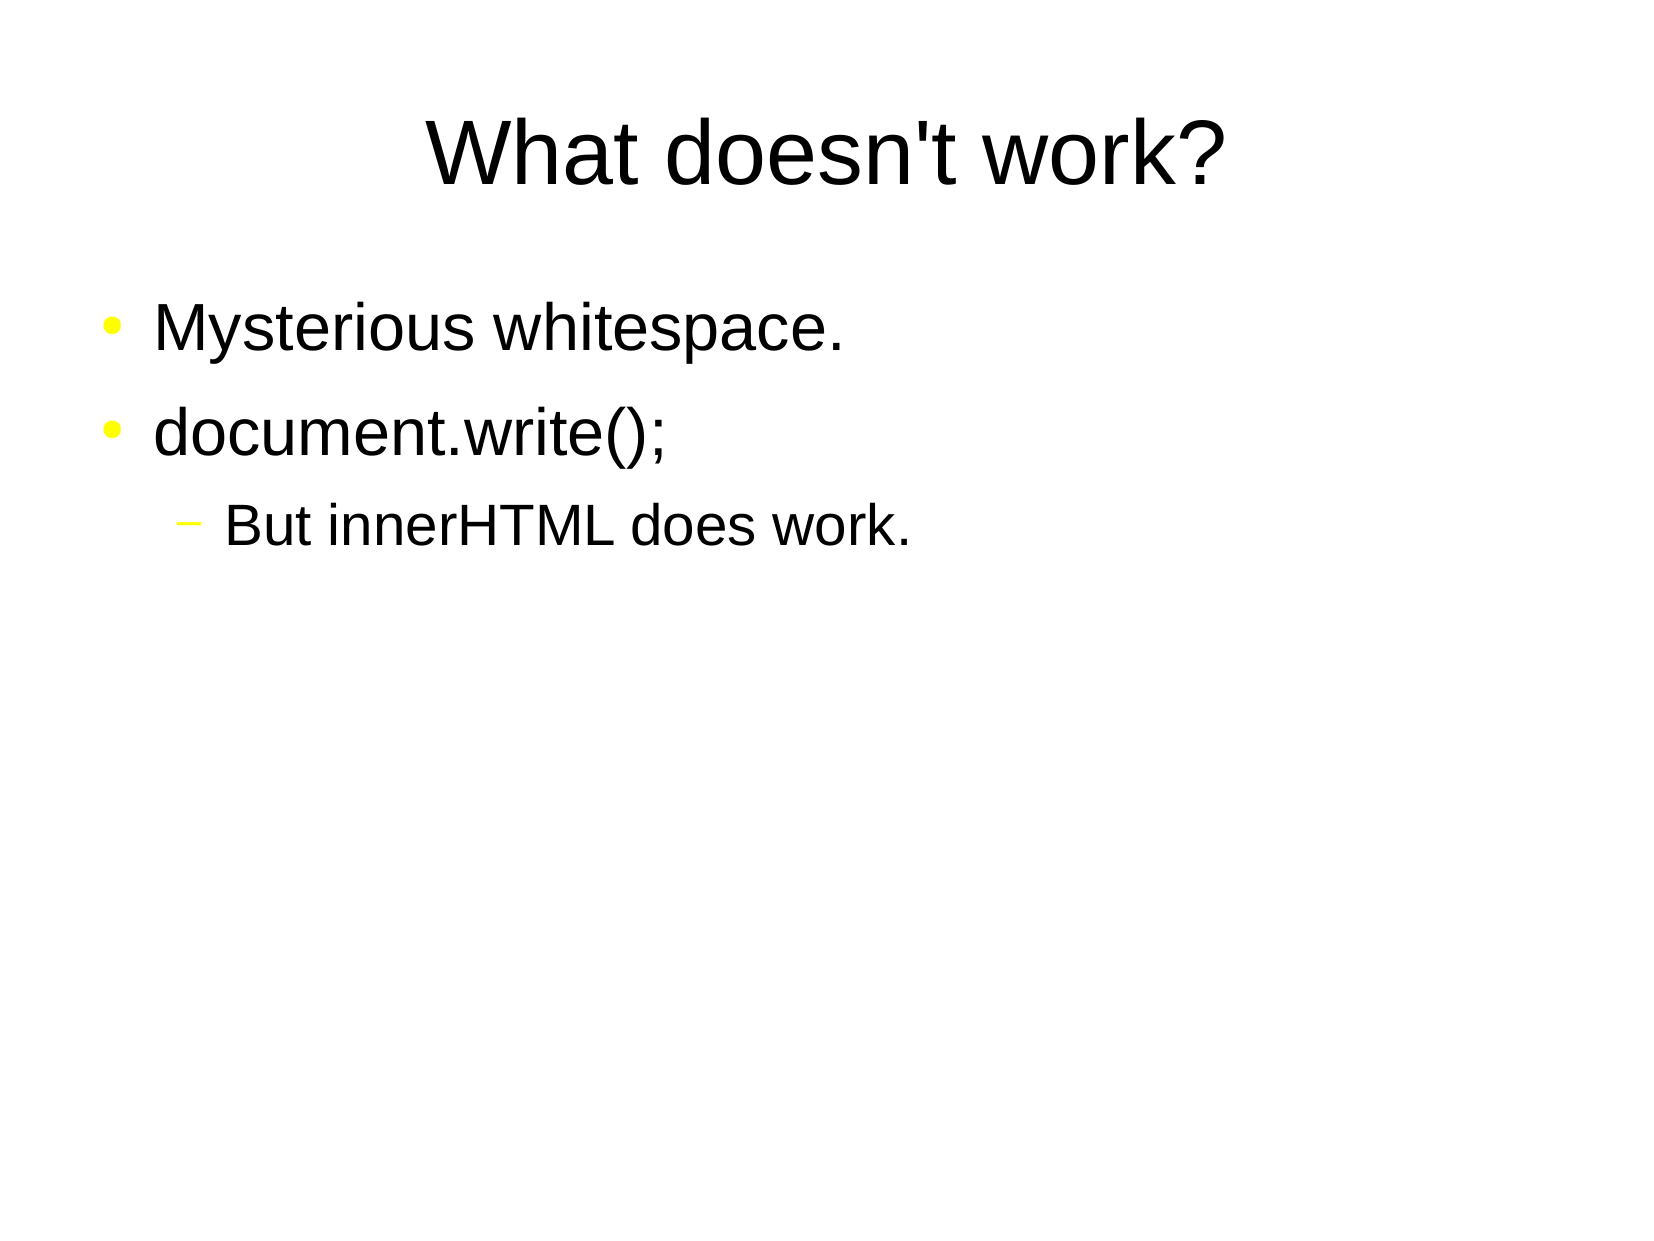

# What doesn't work?
Mysterious whitespace.
document.write();
But innerHTML does work.